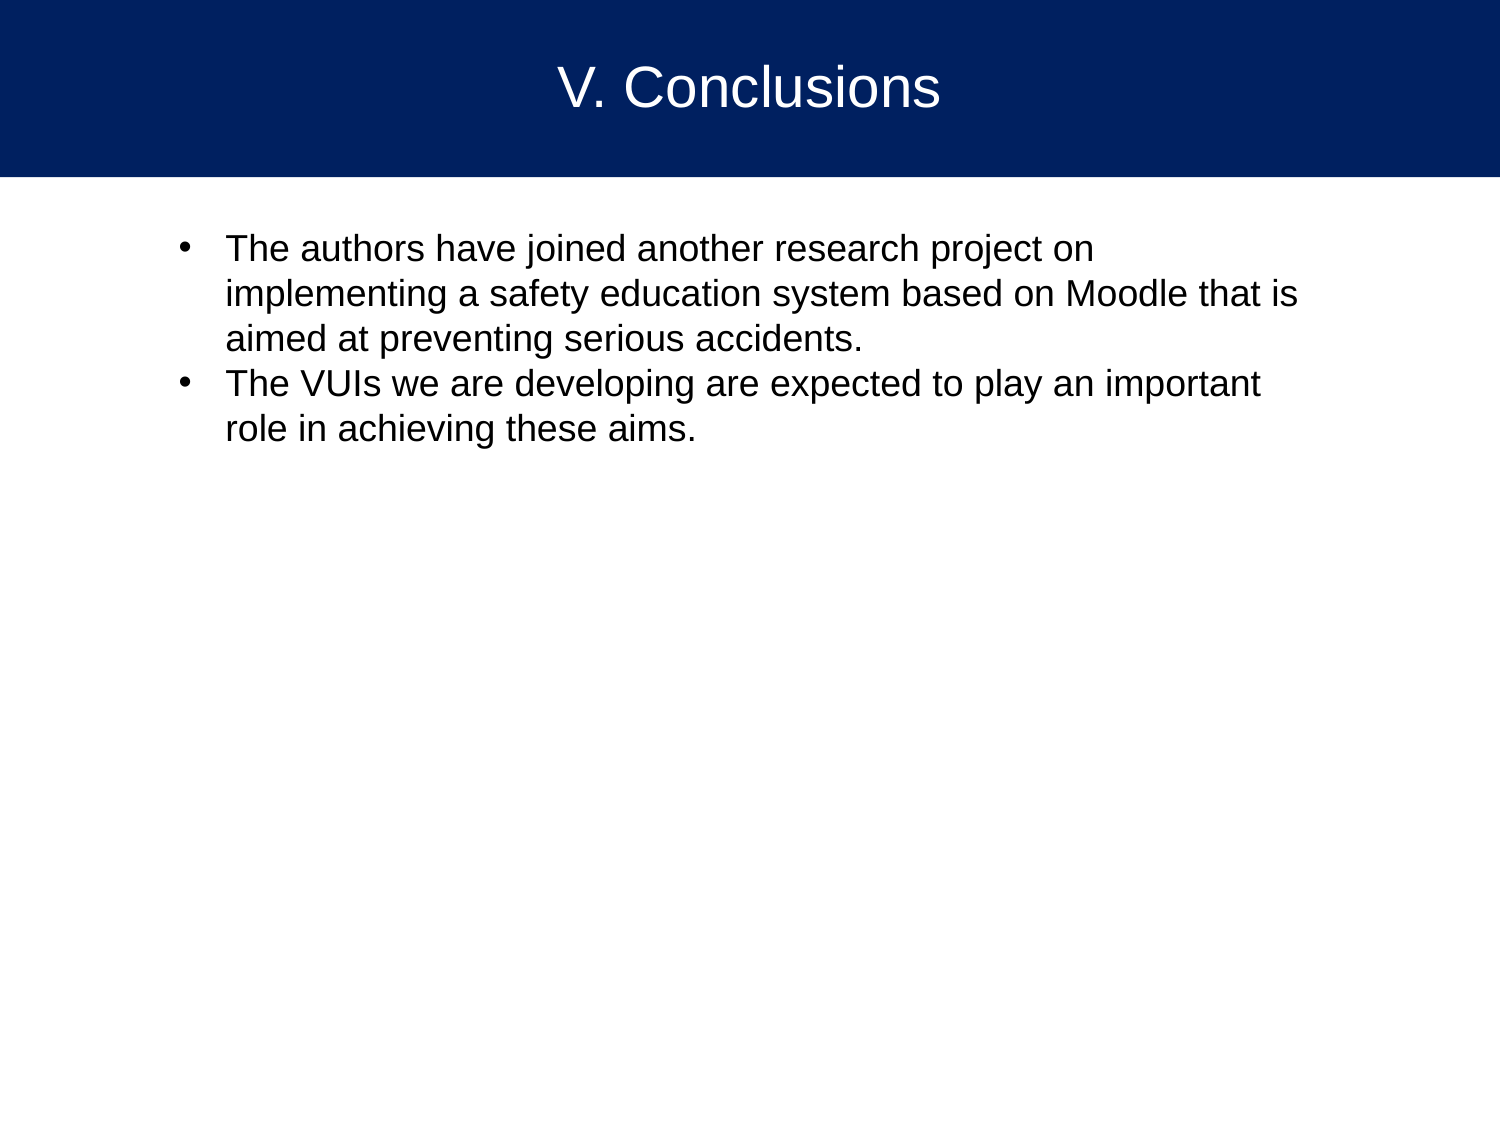

V. Conclusions
The authors have joined another research project on implementing a safety education system based on Moodle that is aimed at preventing serious accidents.
The VUIs we are developing are expected to play an important role in achieving these aims.